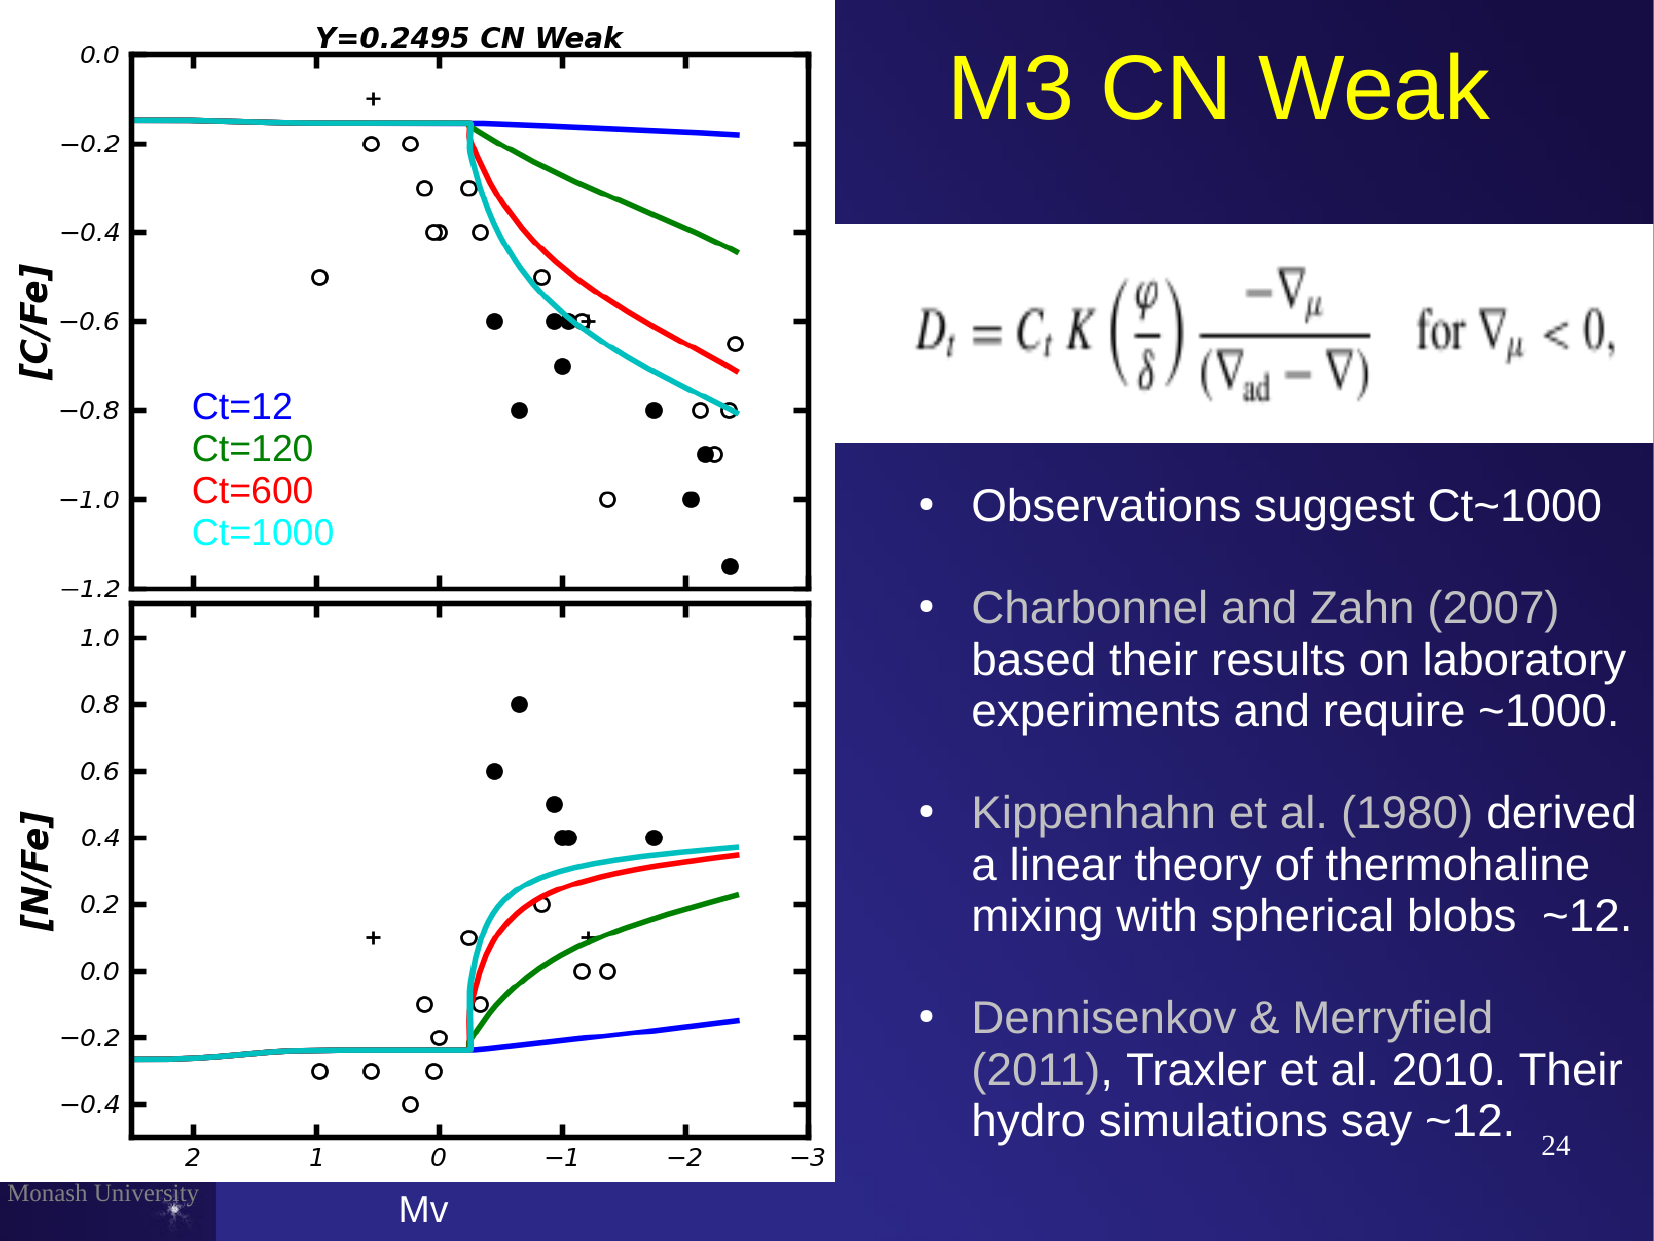

M3 CN Weak
Ct=12
Ct=120
Ct=600
Ct=1000
Observations suggest Ct~1000
Charbonnel and Zahn (2007) based their results on laboratory experiments and require ~1000.
Kippenhahn et al. (1980) derived a linear theory of thermohaline mixing with spherical blobs ~12.
Dennisenkov & Merryfield (2011), Traxler et al. 2010. Their hydro simulations say ~12.
24
Mv